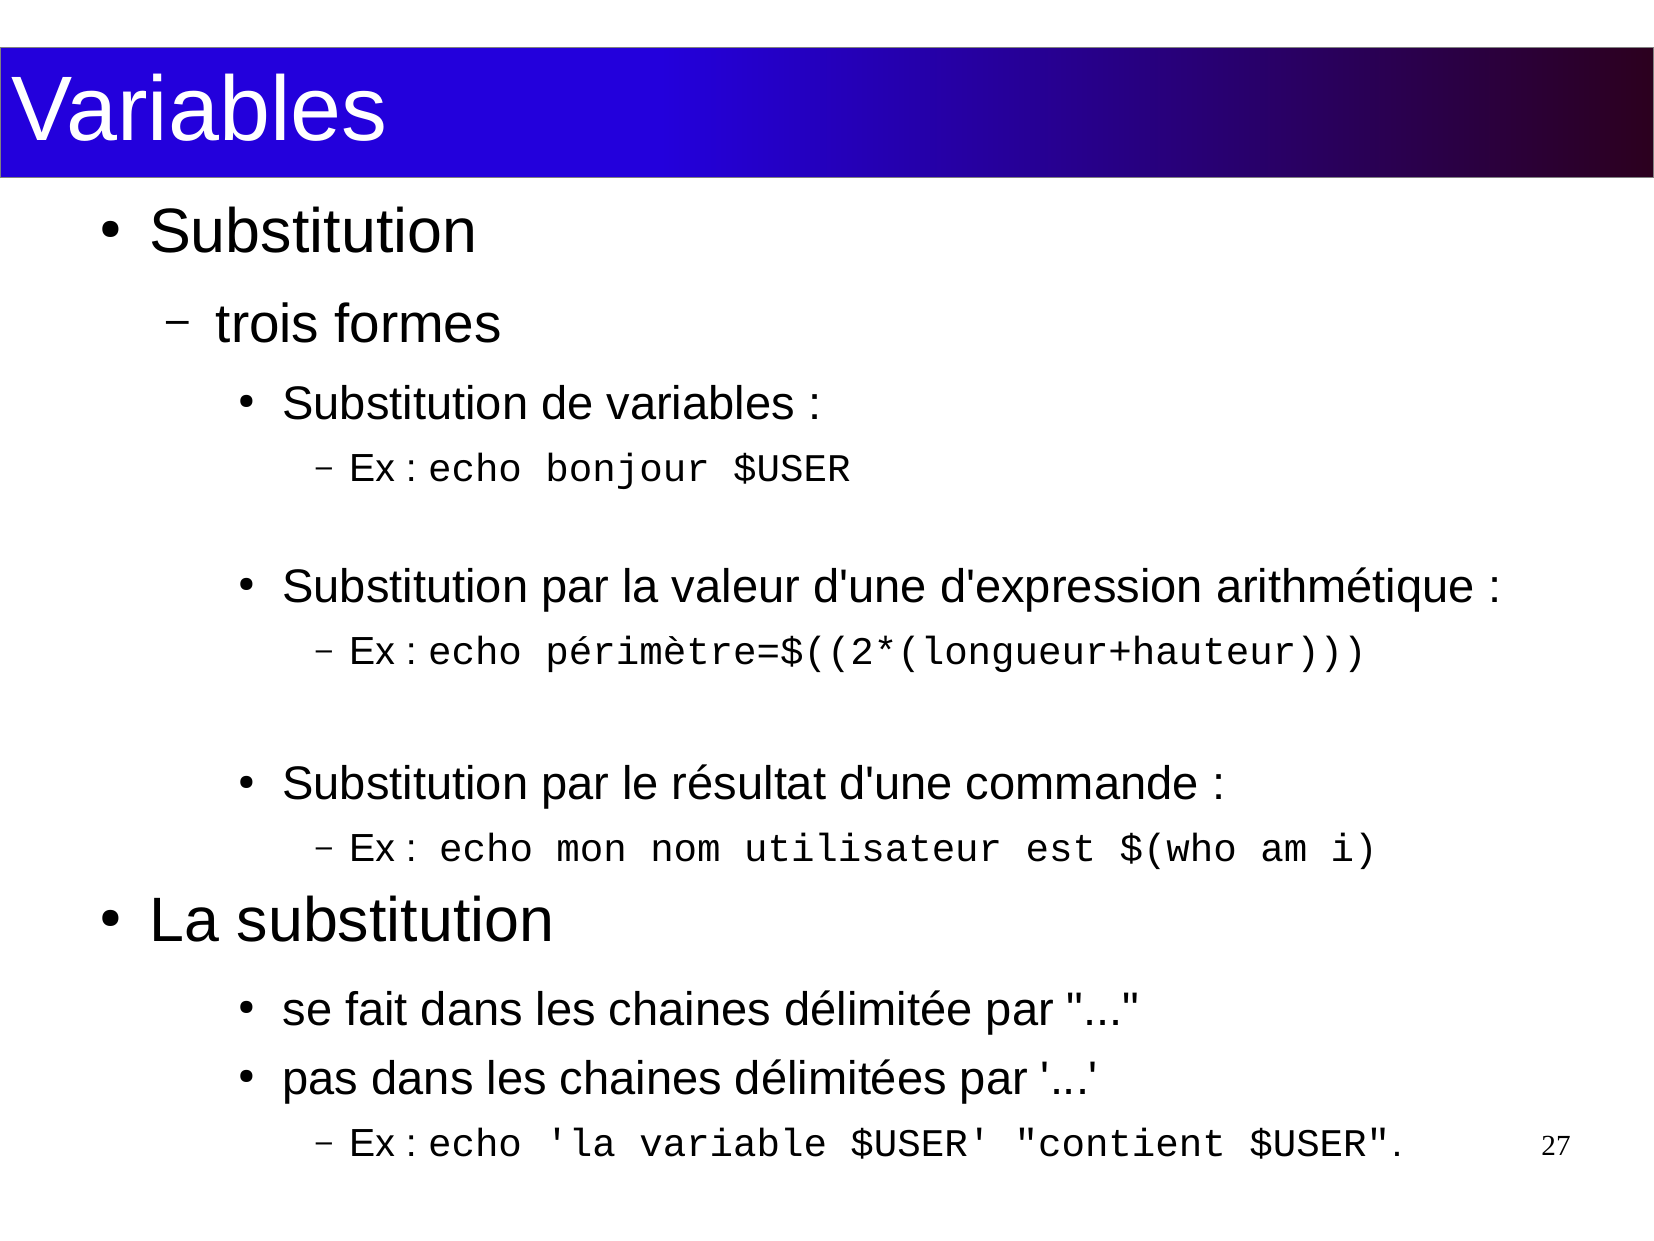

# Variables
Substitution
trois formes
Substitution de variables :
Ex : echo bonjour $USER
Substitution par la valeur d'une d'expression arithmétique :
Ex : echo périmètre=$((2*(longueur+hauteur)))
Substitution par le résultat d'une commande :
Ex : echo mon nom utilisateur est $(who am i)
La substitution
se fait dans les chaines délimitée par "..."
pas dans les chaines délimitées par '...'
Ex : echo 'la variable $USER' "contient $USER".
27